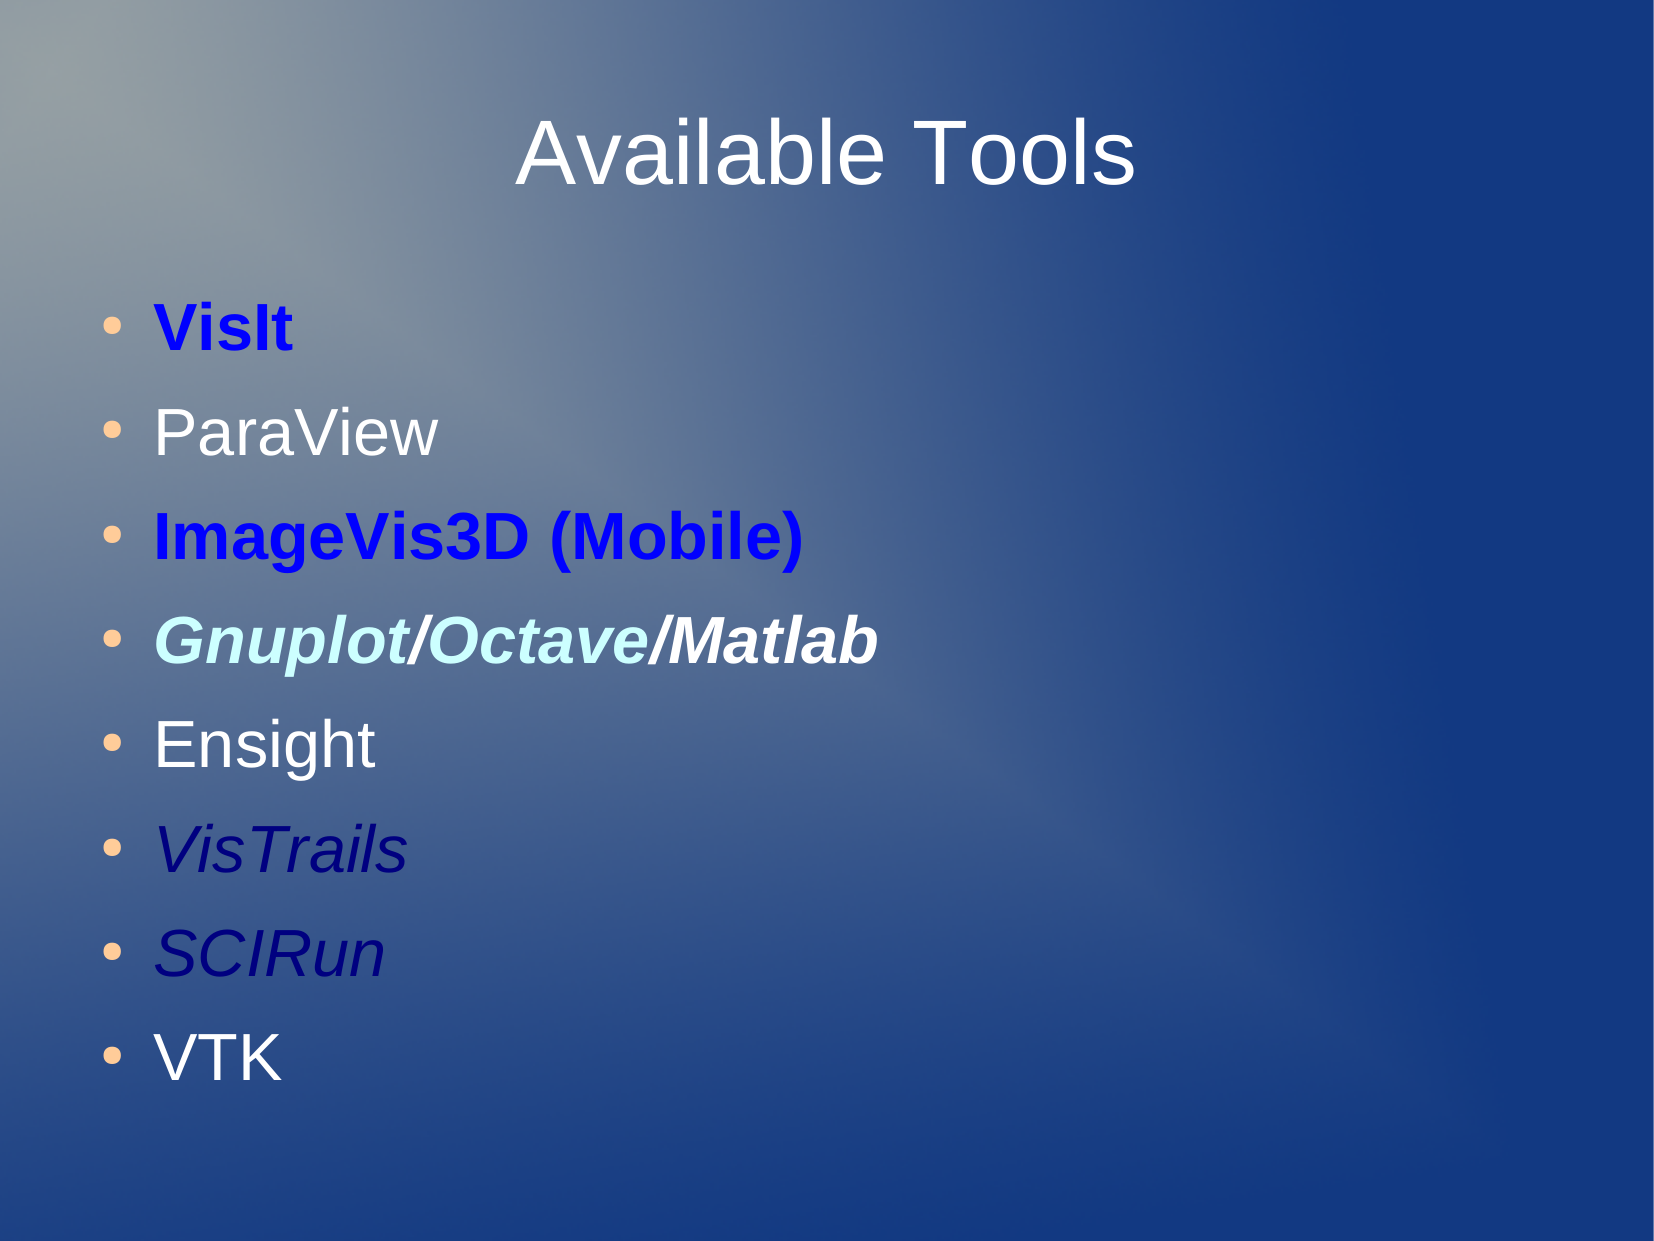

# Available Tools
VisIt
ParaView
ImageVis3D (Mobile)
Gnuplot/Octave/Matlab
Ensight
VisTrails
SCIRun
VTK